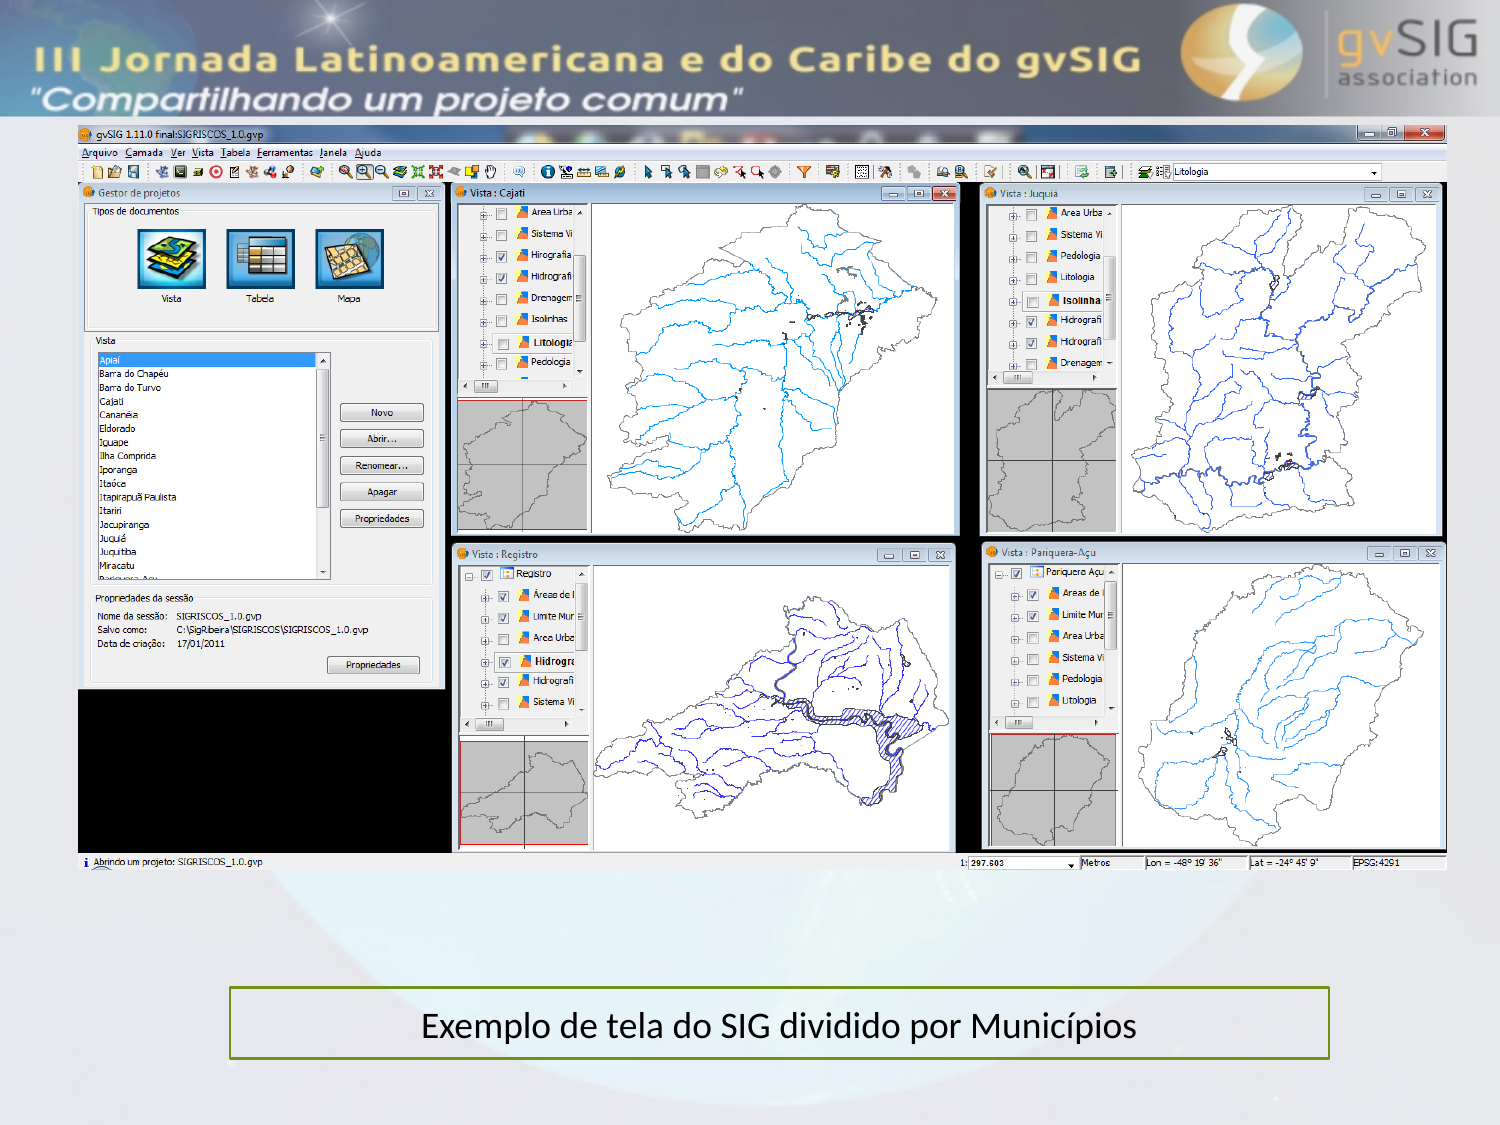

Exemplo de tela do SIG dividido por Municípios